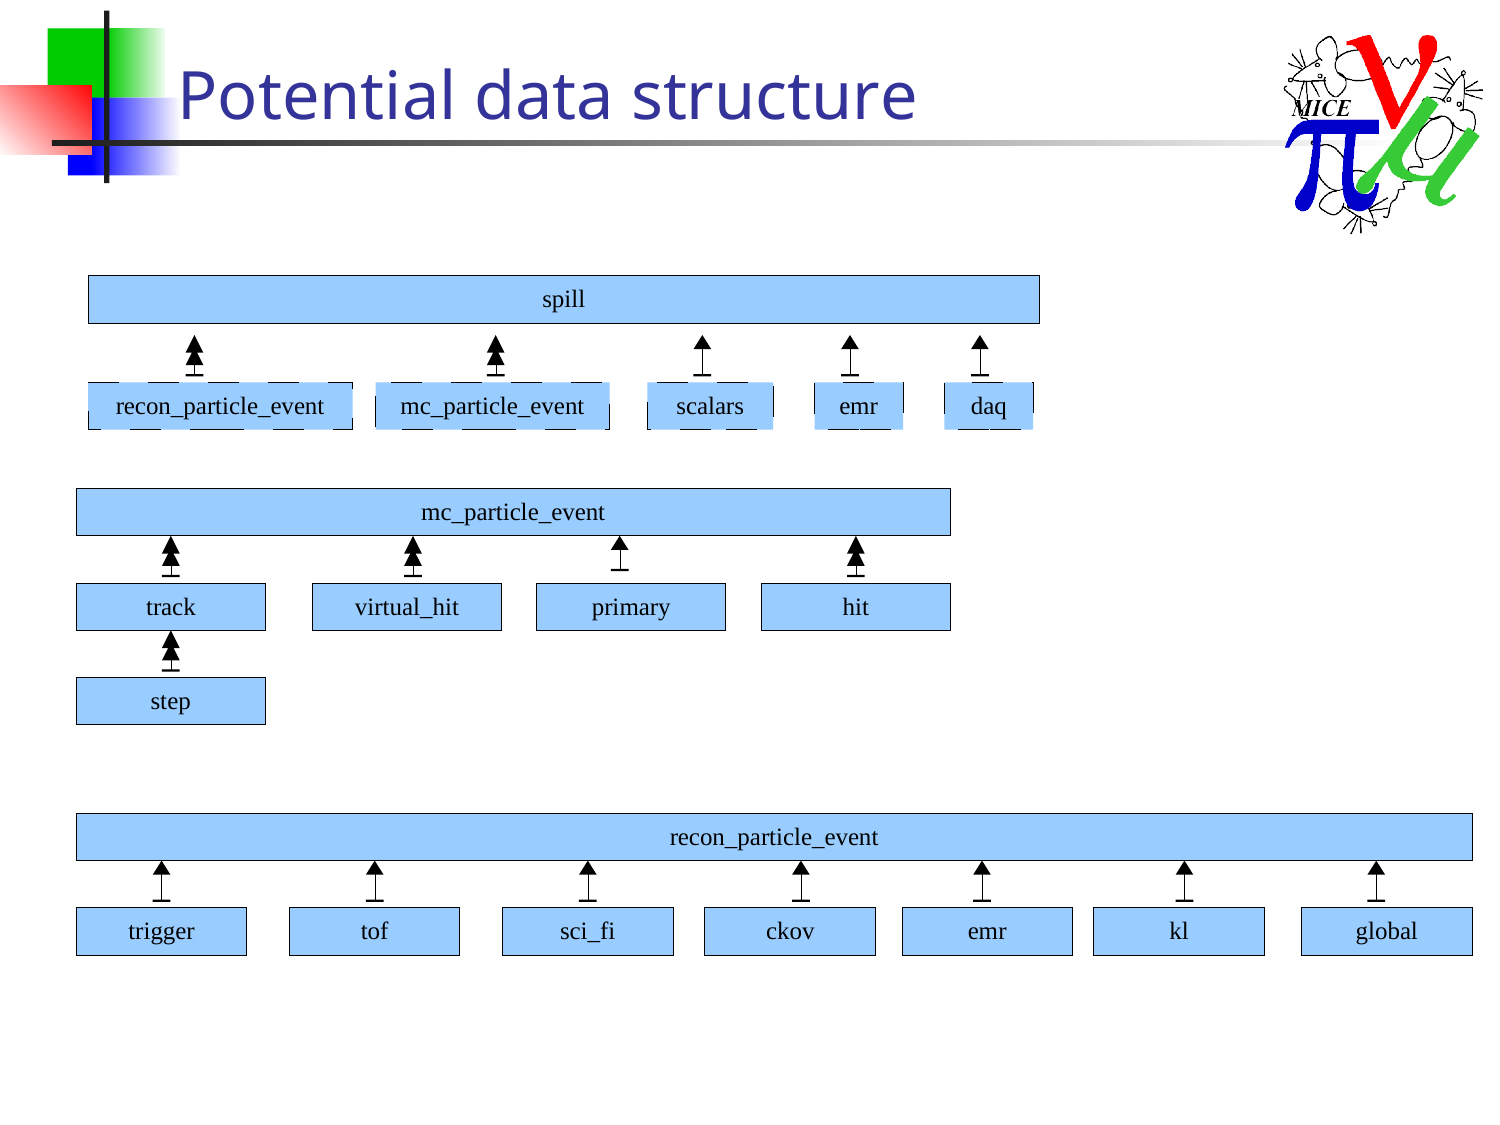

# Potential data structure
spill
recon_particle_event
mc_particle_event
scalars
emr
daq
mc_particle_event
track
virtual_hit
primary
hit
step
recon_particle_event
trigger
tof
sci_fi
ckov
emr
kl
global